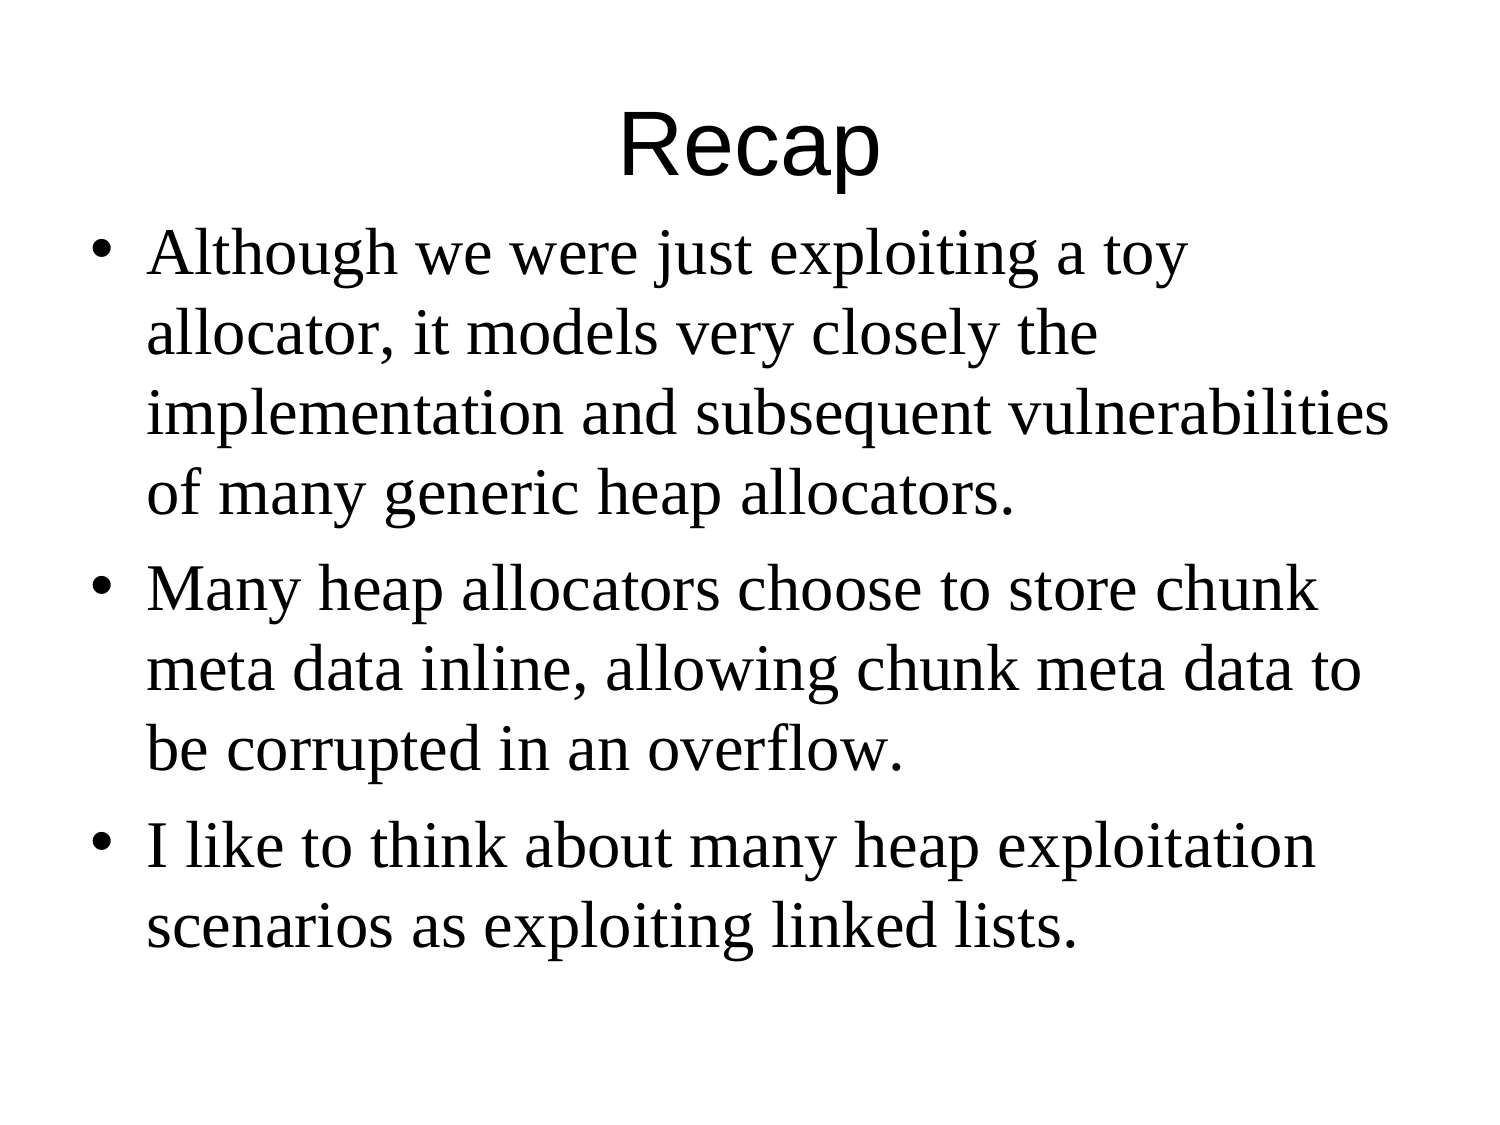

# Recap
Although we were just exploiting a toy allocator, it models very closely the implementation and subsequent vulnerabilities of many generic heap allocators.
Many heap allocators choose to store chunk meta data inline, allowing chunk meta data to be corrupted in an overflow.
I like to think about many heap exploitation scenarios as exploiting linked lists.